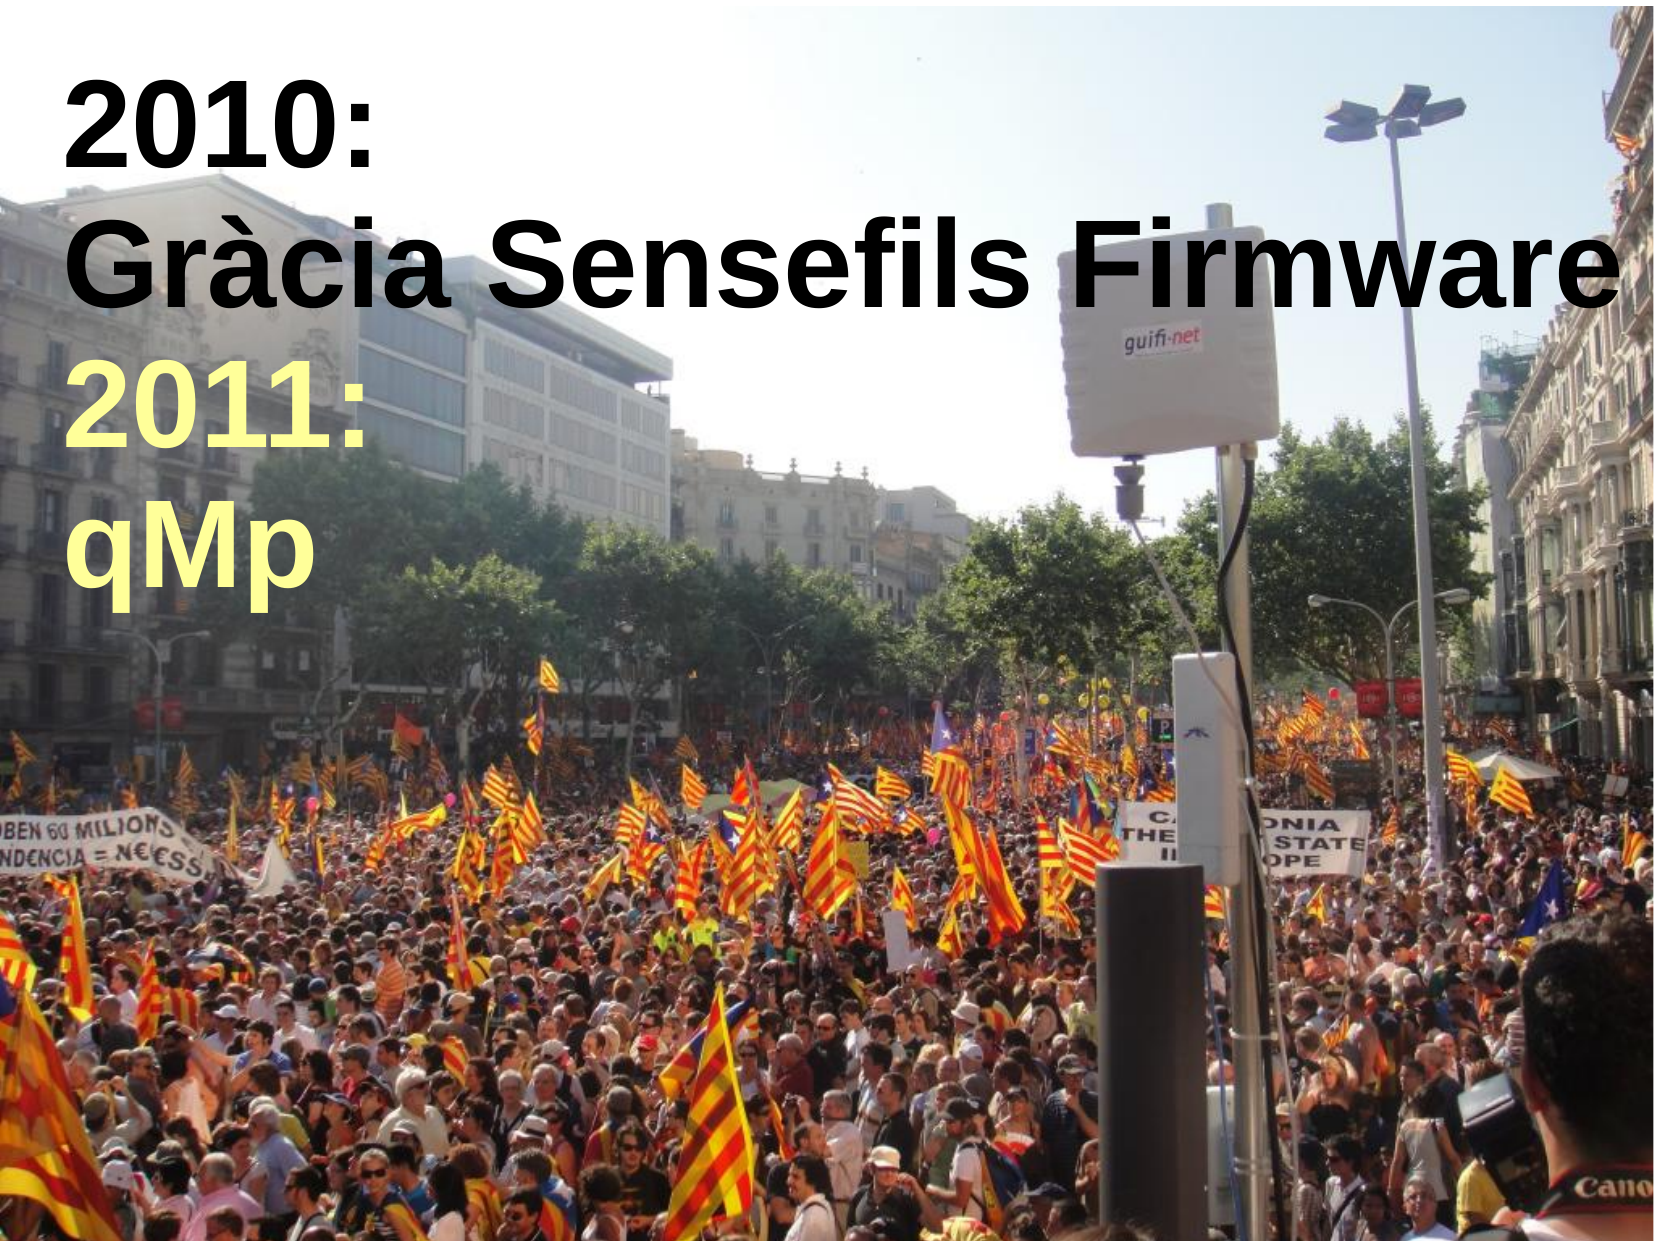

2010:
Gràcia Sensefils Firmware
2011:
qMp
#